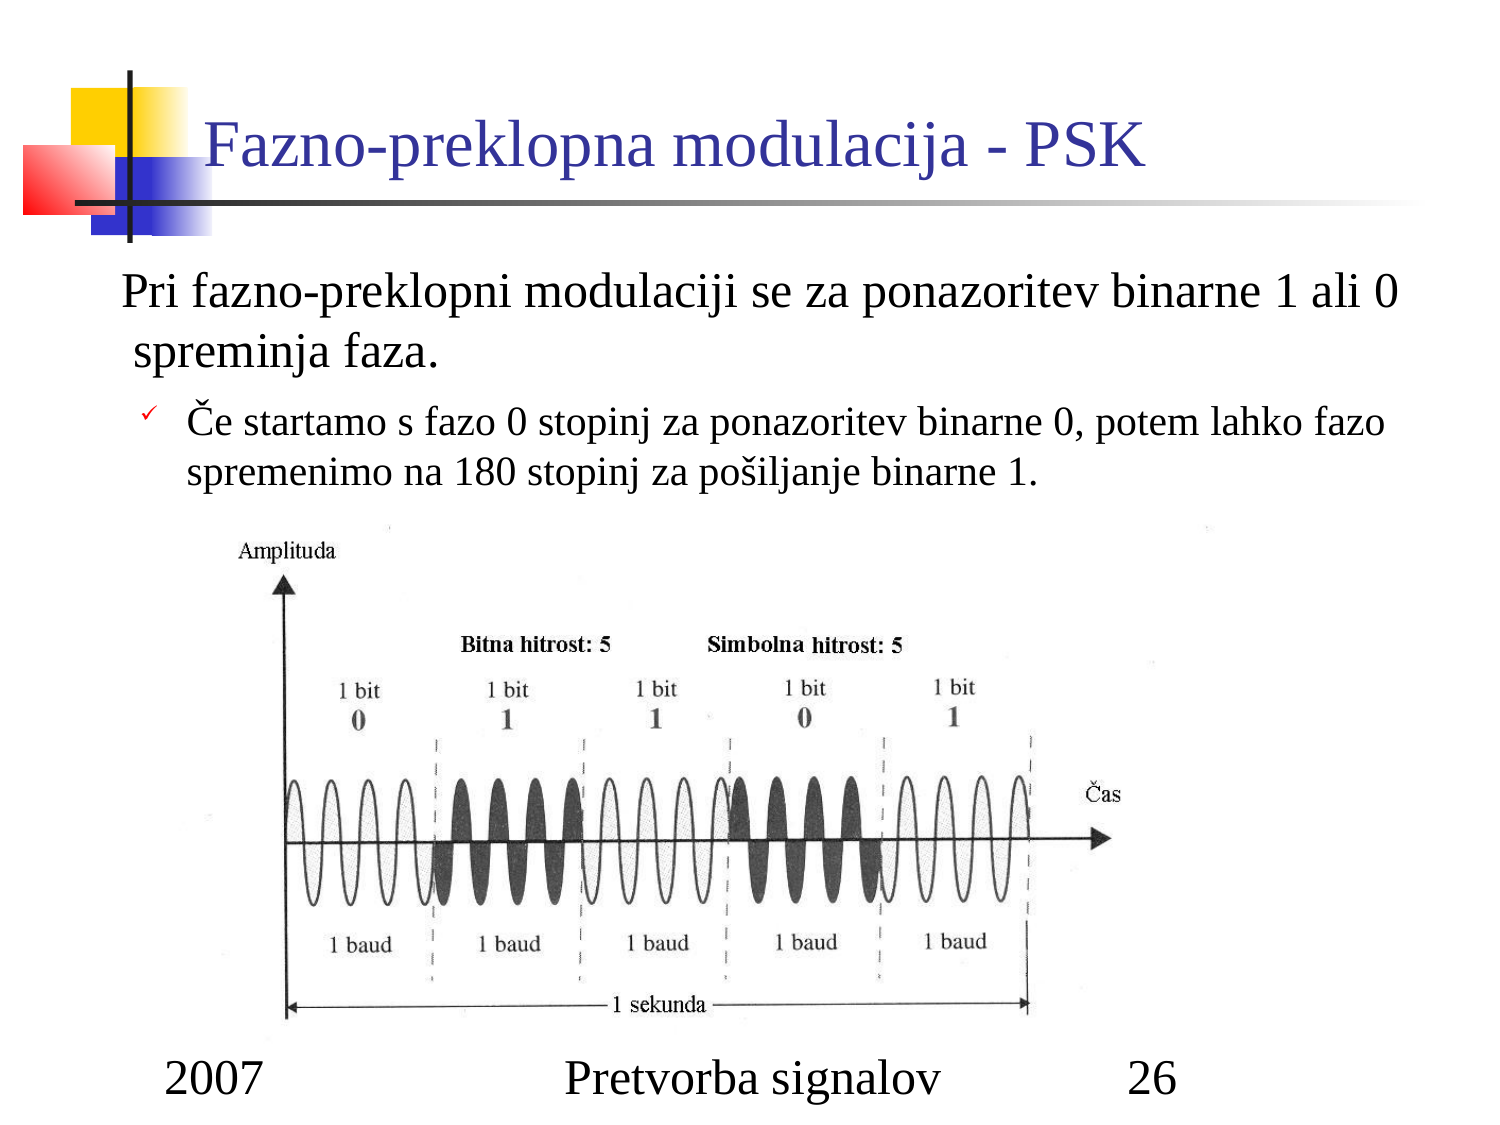

# Fazno-preklopna modulacija - PSK
	Pri fazno-preklopni modulaciji se za ponazoritev binarne 1 ali 0
 spreminja faza.
Če startamo s fazo 0 stopinj za ponazoritev binarne 0, potem lahko fazo spremenimo na 180 stopinj za pošiljanje binarne 1.
2007
Pretvorba signalov
26